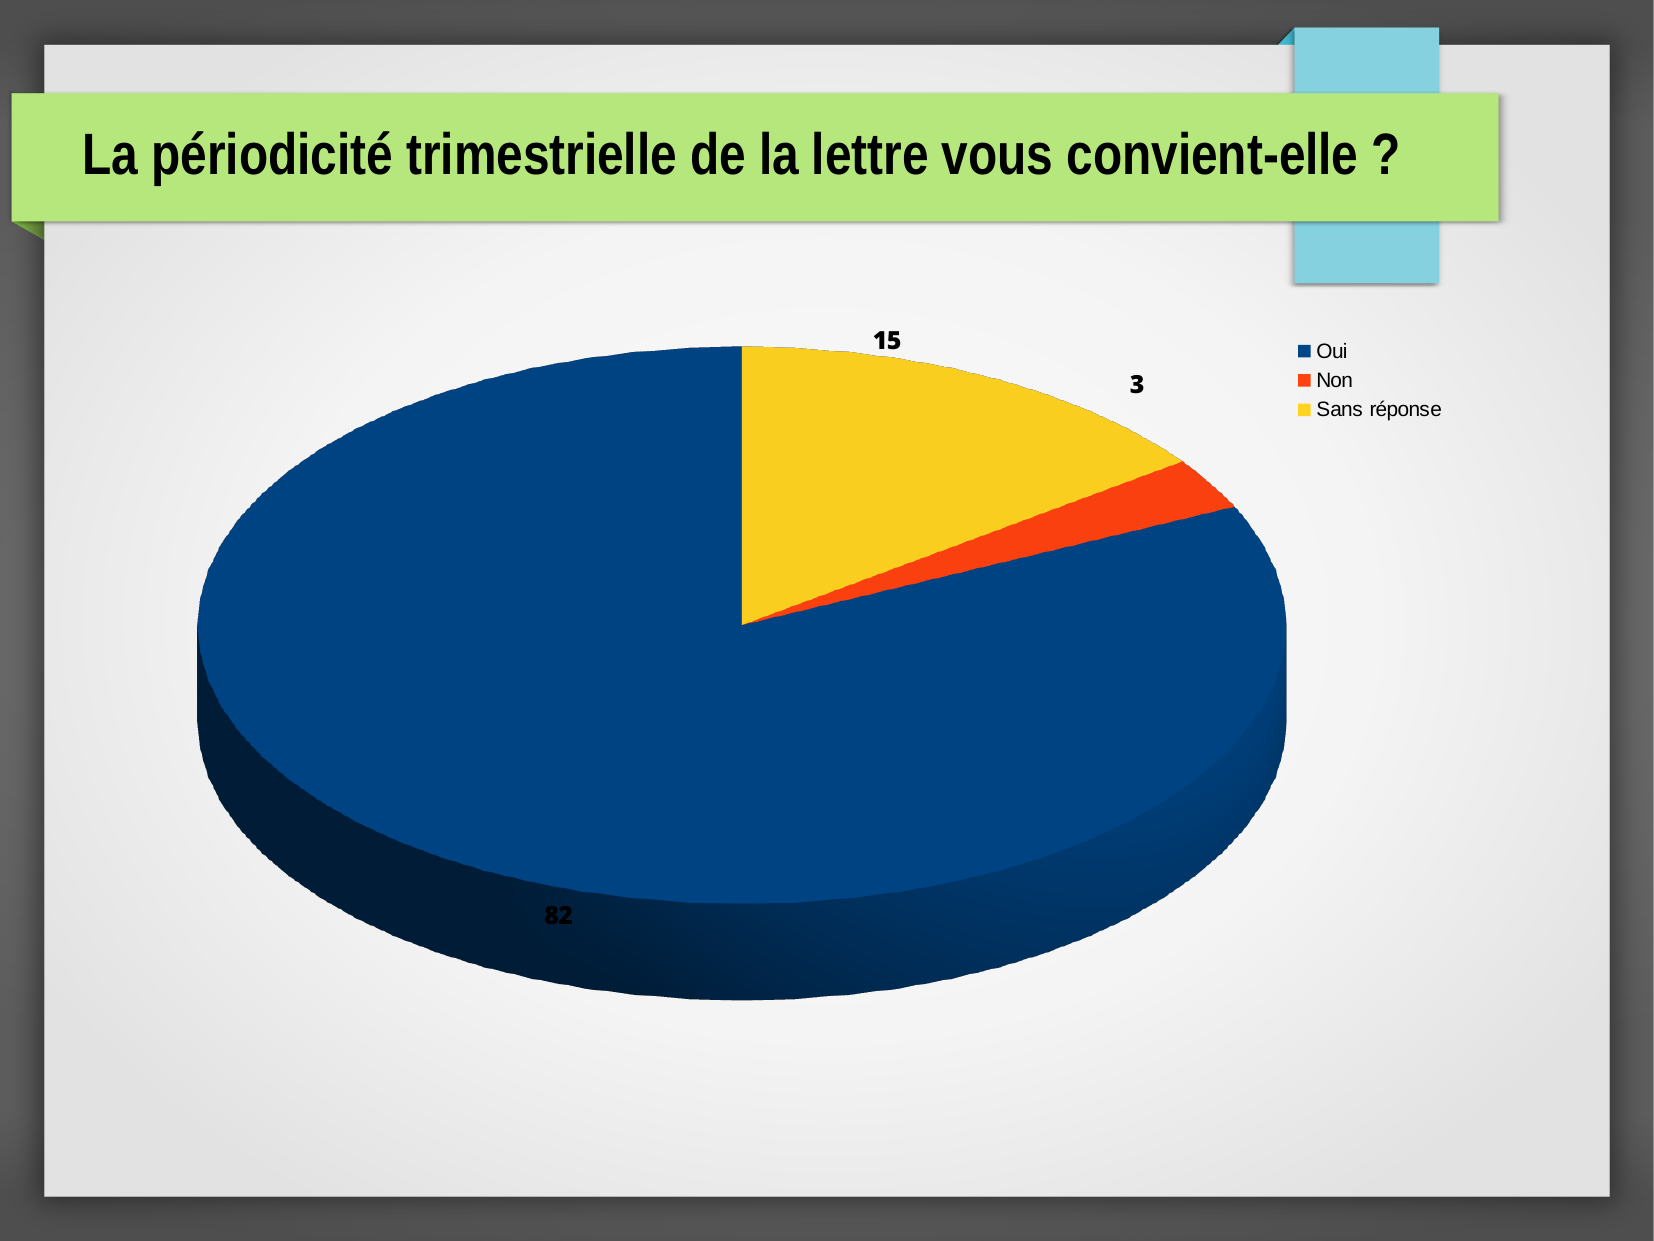

# La périodicité trimestrielle de la lettre vous convient-elle ?
[unsupported chart]